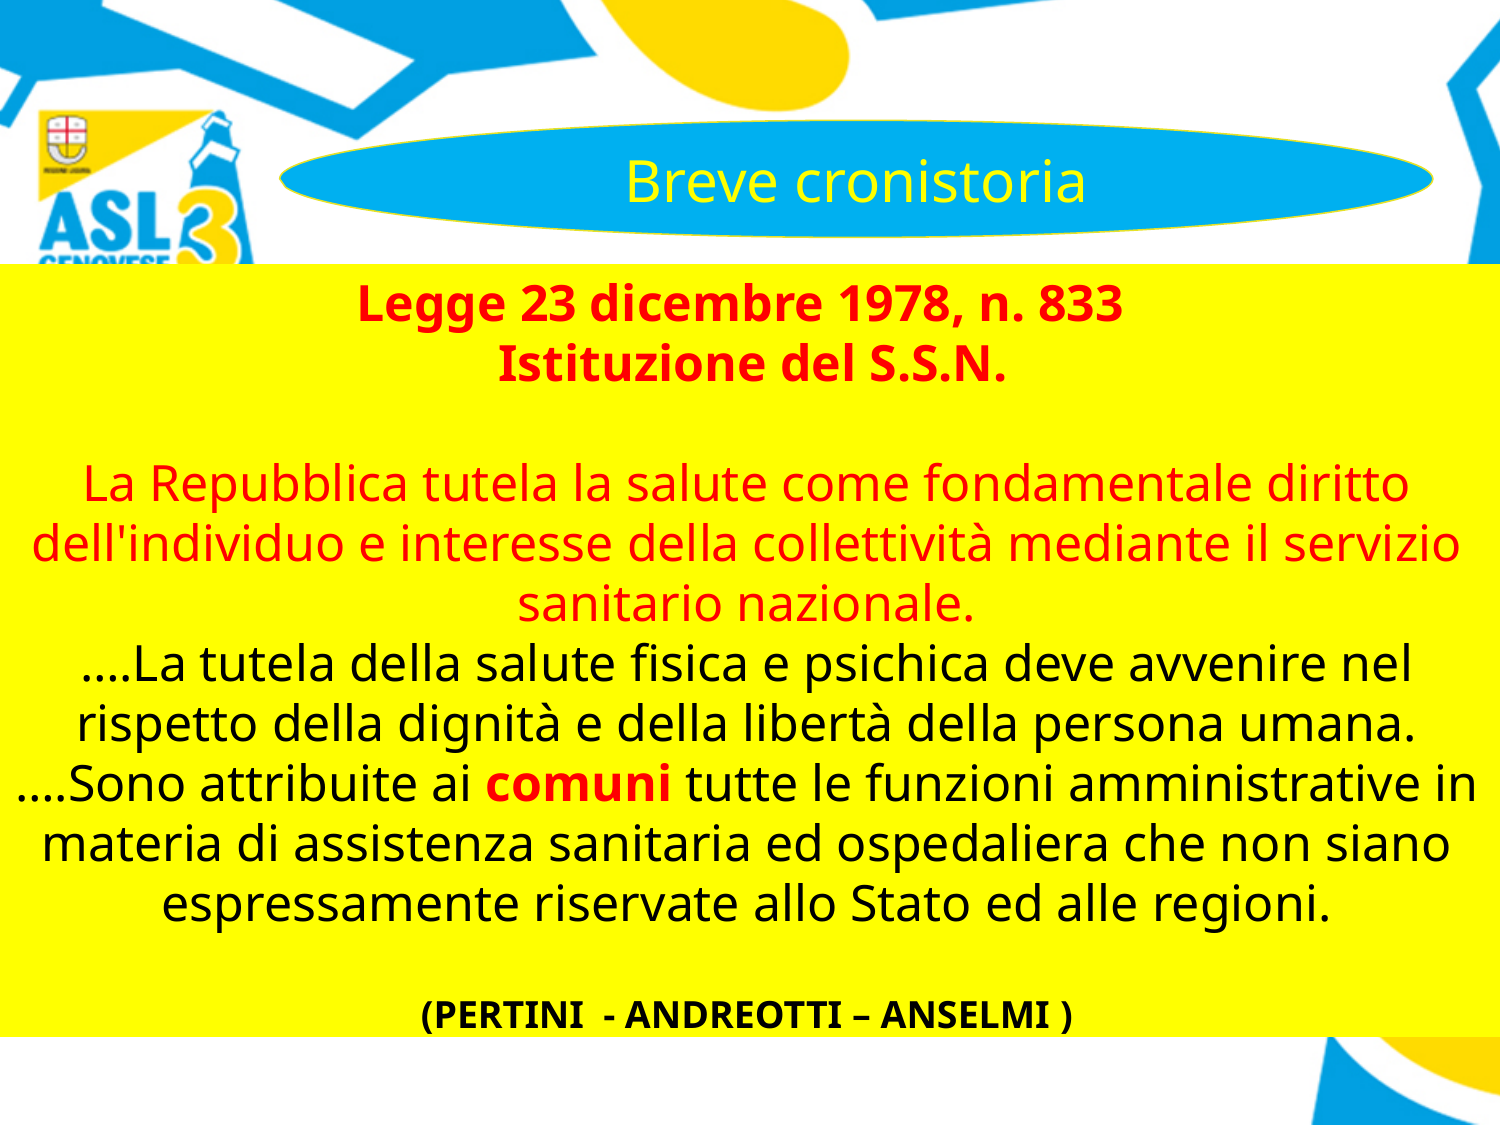

Breve cronistoria
Legge 23 dicembre 1978, n. 833
 Istituzione del S.S.N.
La Repubblica tutela la salute come fondamentale diritto dell'individuo e interesse della collettività mediante il servizio
sanitario nazionale.
….La tutela della salute fisica e psichica deve avvenire nel rispetto della dignità e della libertà della persona umana.
….Sono attribuite ai comuni tutte le funzioni amministrative in materia di assistenza sanitaria ed ospedaliera che non siano
espressamente riservate allo Stato ed alle regioni.
(PERTINI - ANDREOTTI – ANSELMI )